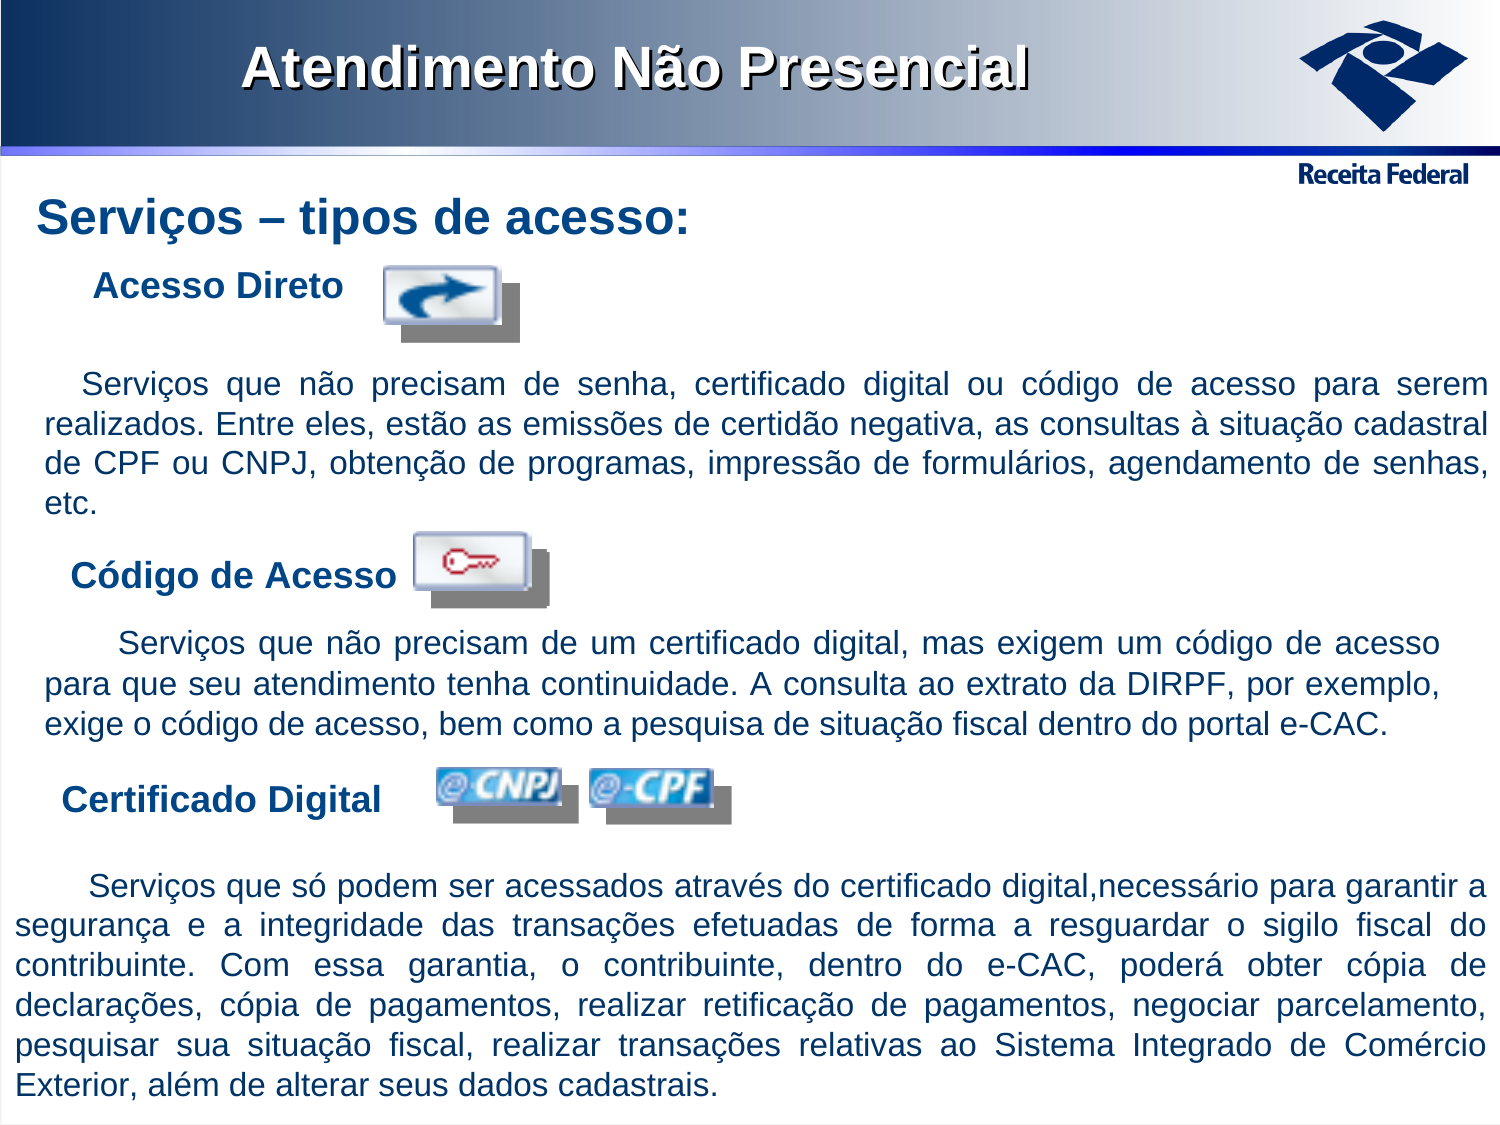

Atendimento Não Presencial
Serviços – tipos de acesso:
Acesso Direto
#
Serviços que não precisam de senha, certificado digital ou código de acesso para serem realizados. Entre eles, estão as emissões de certidão negativa, as consultas à situação cadastral de CPF ou CNPJ, obtenção de programas, impressão de formulários, agendamento de senhas, etc.
Código de Acesso
	Serviços que não precisam de um certificado digital, mas exigem um código de acesso para que seu atendimento tenha continuidade. A consulta ao extrato da DIRPF, por exemplo, exige o código de acesso, bem como a pesquisa de situação fiscal dentro do portal e-CAC.
Certificado Digital
	Serviços que só podem ser acessados através do certificado digital,necessário para garantir a segurança e a integridade das transações efetuadas de forma a resguardar o sigilo fiscal do contribuinte. Com essa garantia, o contribuinte, dentro do e-CAC, poderá obter cópia de declarações, cópia de pagamentos, realizar retificação de pagamentos, negociar parcelamento, pesquisar sua situação fiscal, realizar transações relativas ao Sistema Integrado de Comércio Exterior, além de alterar seus dados cadastrais.